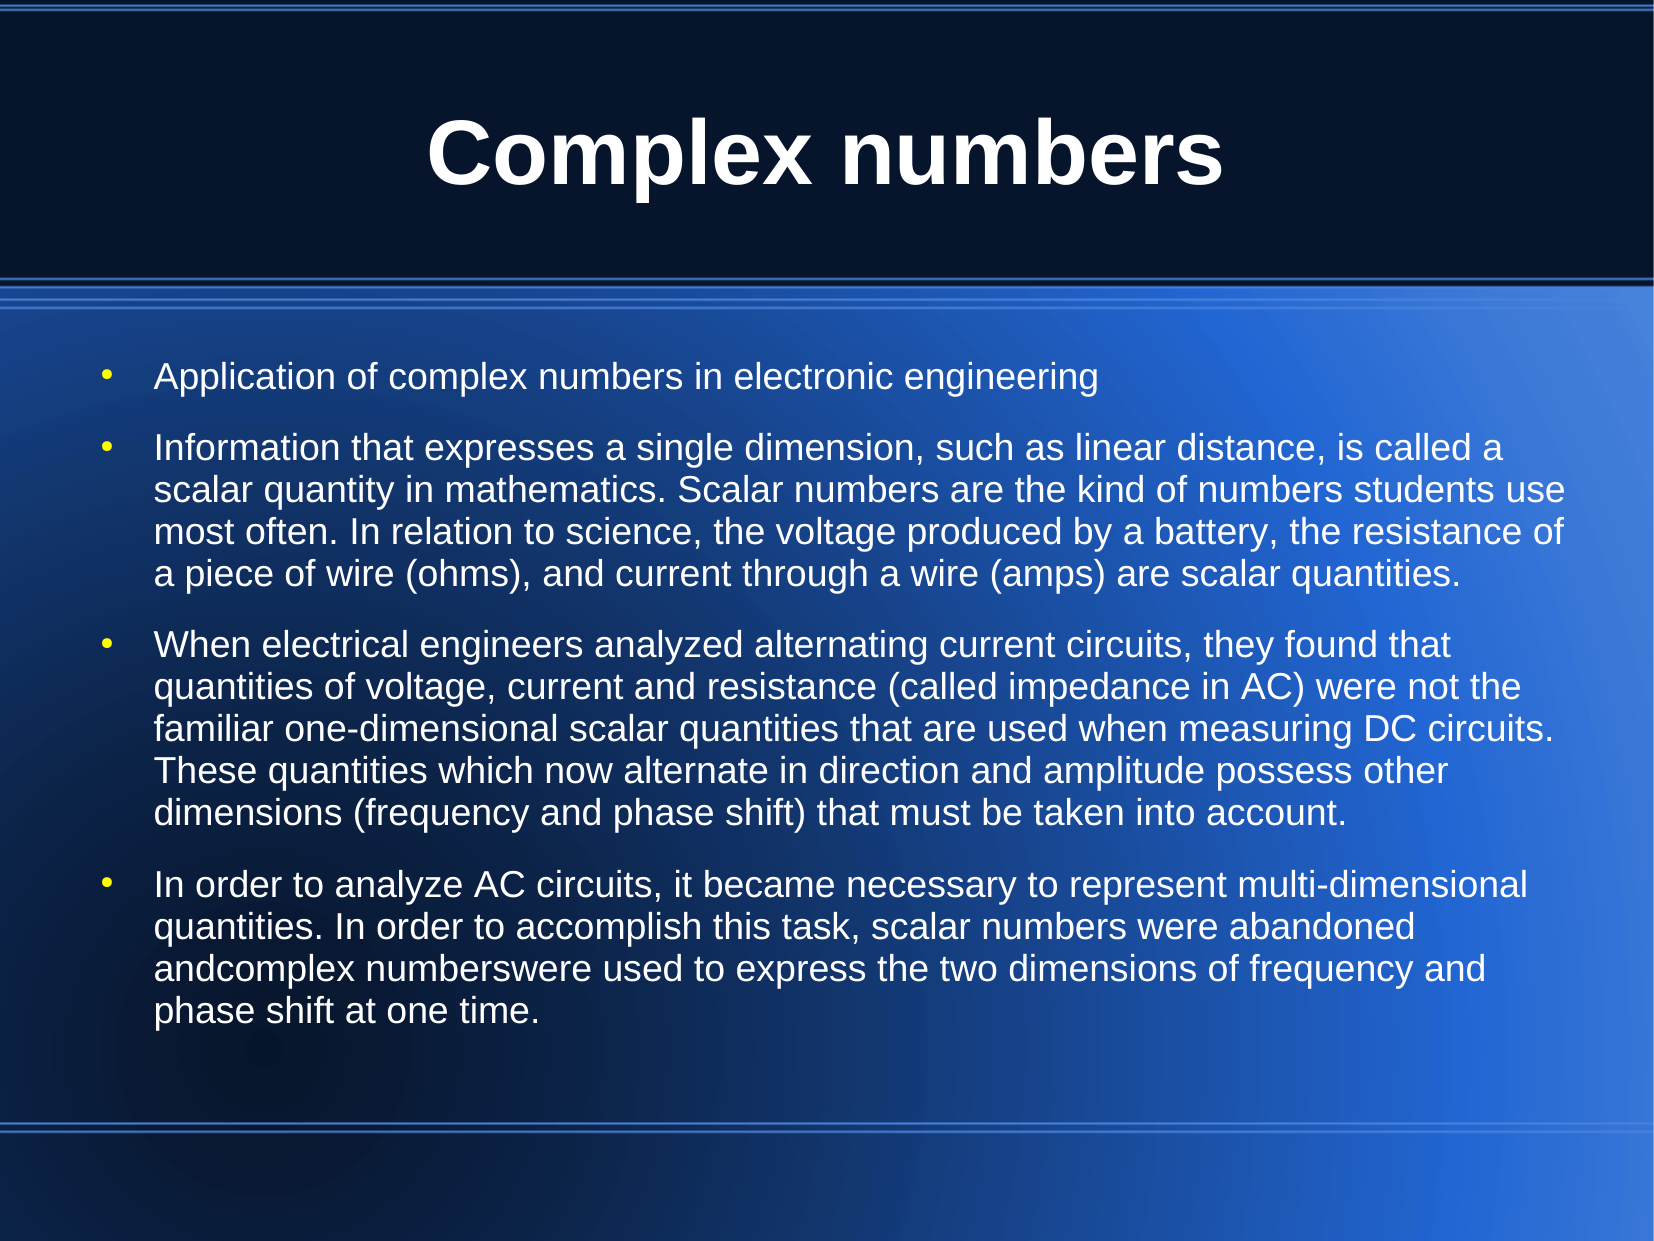

# Complex numbers
Application of complex numbers in electronic engineering
Information that expresses a single dimension, such as linear distance, is called a scalar quantity in mathematics. Scalar numbers are the kind of numbers students use most often. In relation to science, the voltage produced by a battery, the resistance of a piece of wire (ohms), and current through a wire (amps) are scalar quantities.
When electrical engineers analyzed alternating current circuits, they found that quantities of voltage, current and resistance (called impedance in AC) were not the familiar one-dimensional scalar quantities that are used when measuring DC circuits. These quantities which now alternate in direction and amplitude possess other dimensions (frequency and phase shift) that must be taken into account.
In order to analyze AC circuits, it became necessary to represent multi-dimensional quantities. In order to accomplish this task, scalar numbers were abandoned andcomplex numberswere used to express the two dimensions of frequency and phase shift at one time.